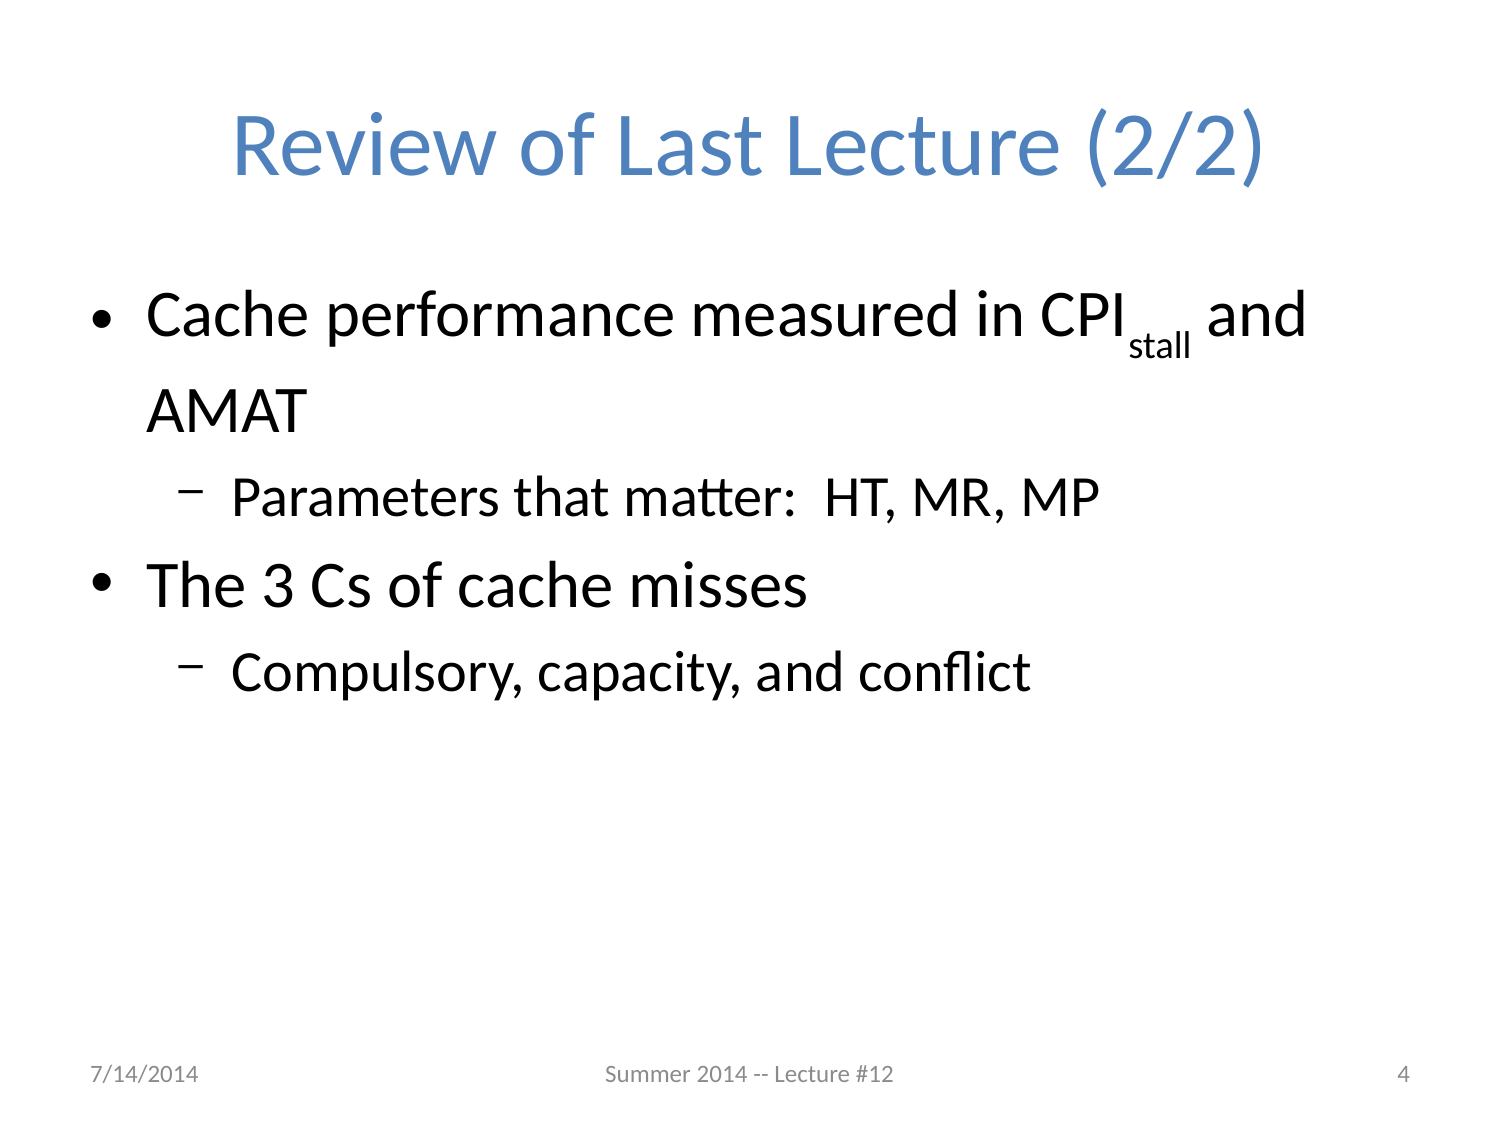

# Review of Last Lecture (2/2)
Cache performance measured in CPIstall and AMAT
Parameters that matter: HT, MR, MP
The 3 Cs of cache misses
Compulsory, capacity, and conflict
7/14/2014
Summer 2014 -- Lecture #12